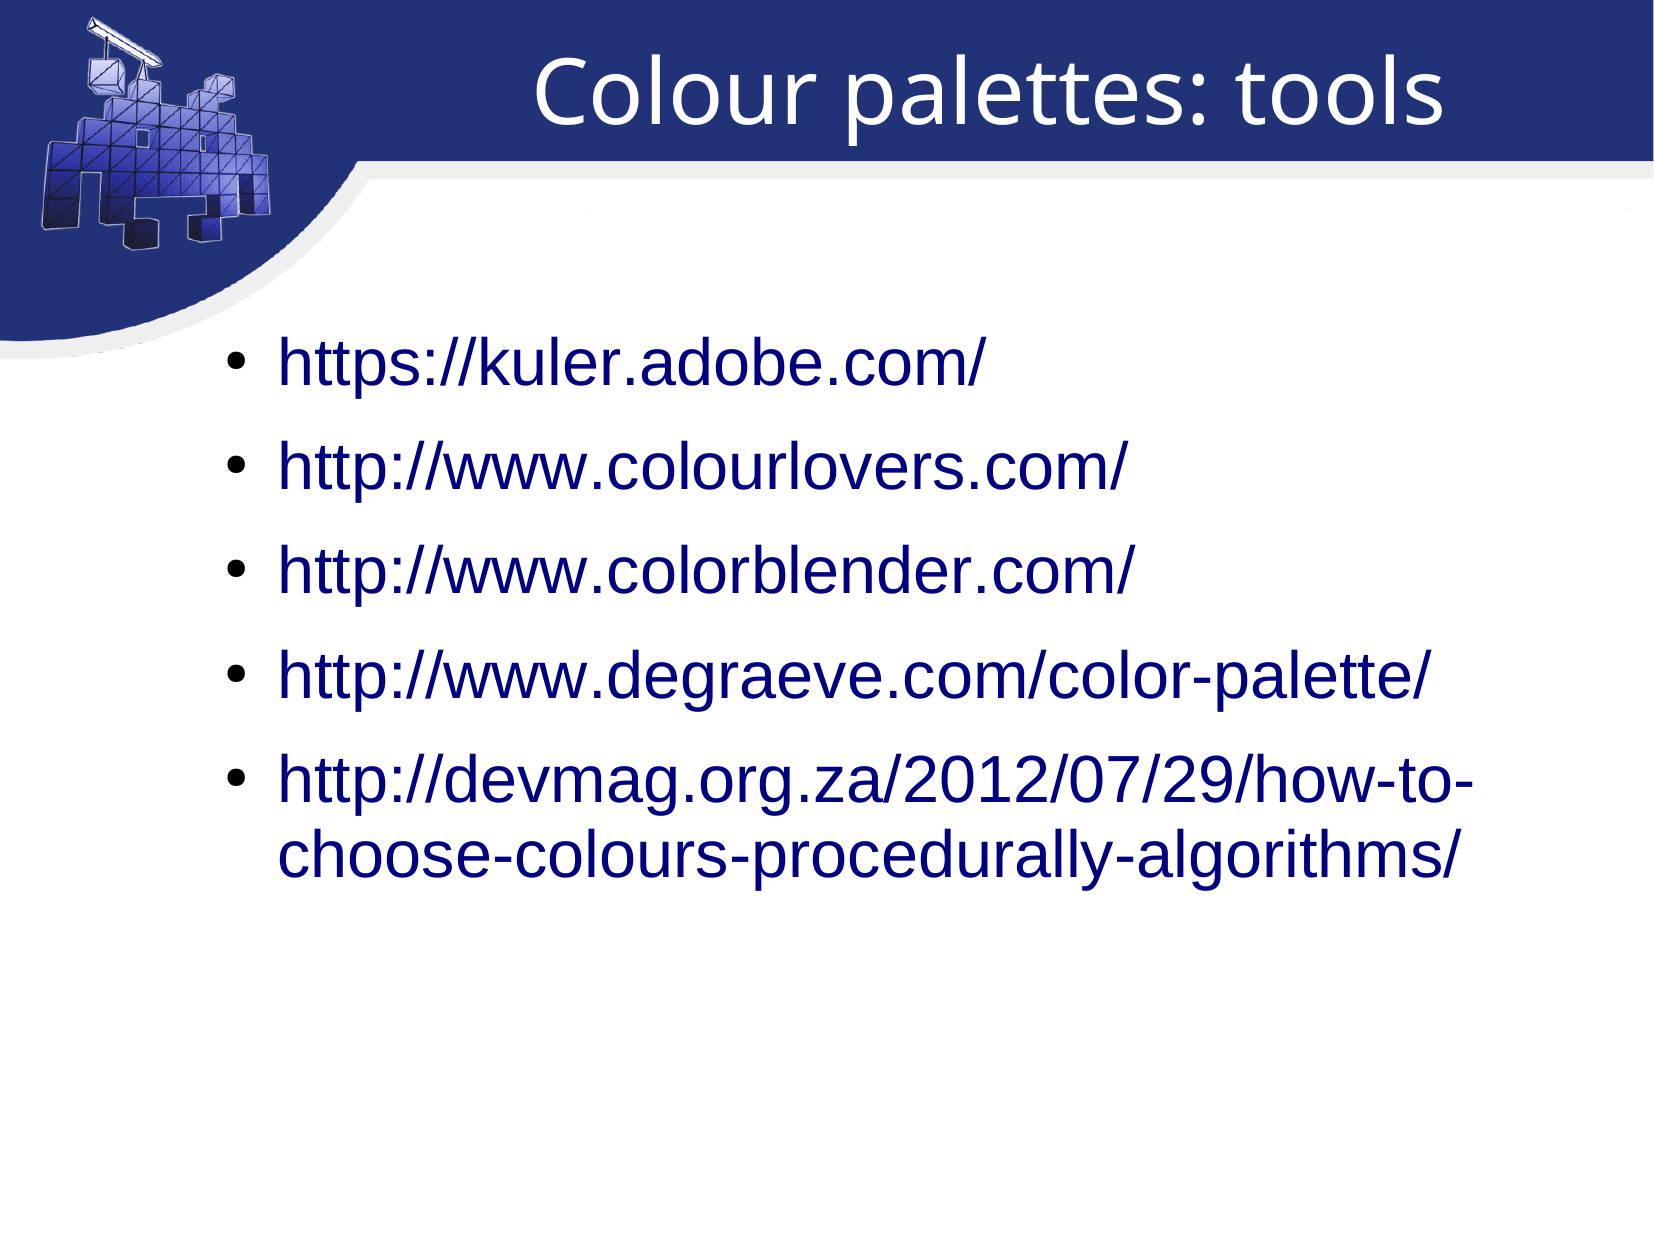

# Colour palettes: tools
https://kuler.adobe.com/
http://www.colourlovers.com/
http://www.colorblender.com/
http://www.degraeve.com/color-palette/
http://devmag.org.za/2012/07/29/how-to-
choose-colours-procedurally-algorithms/